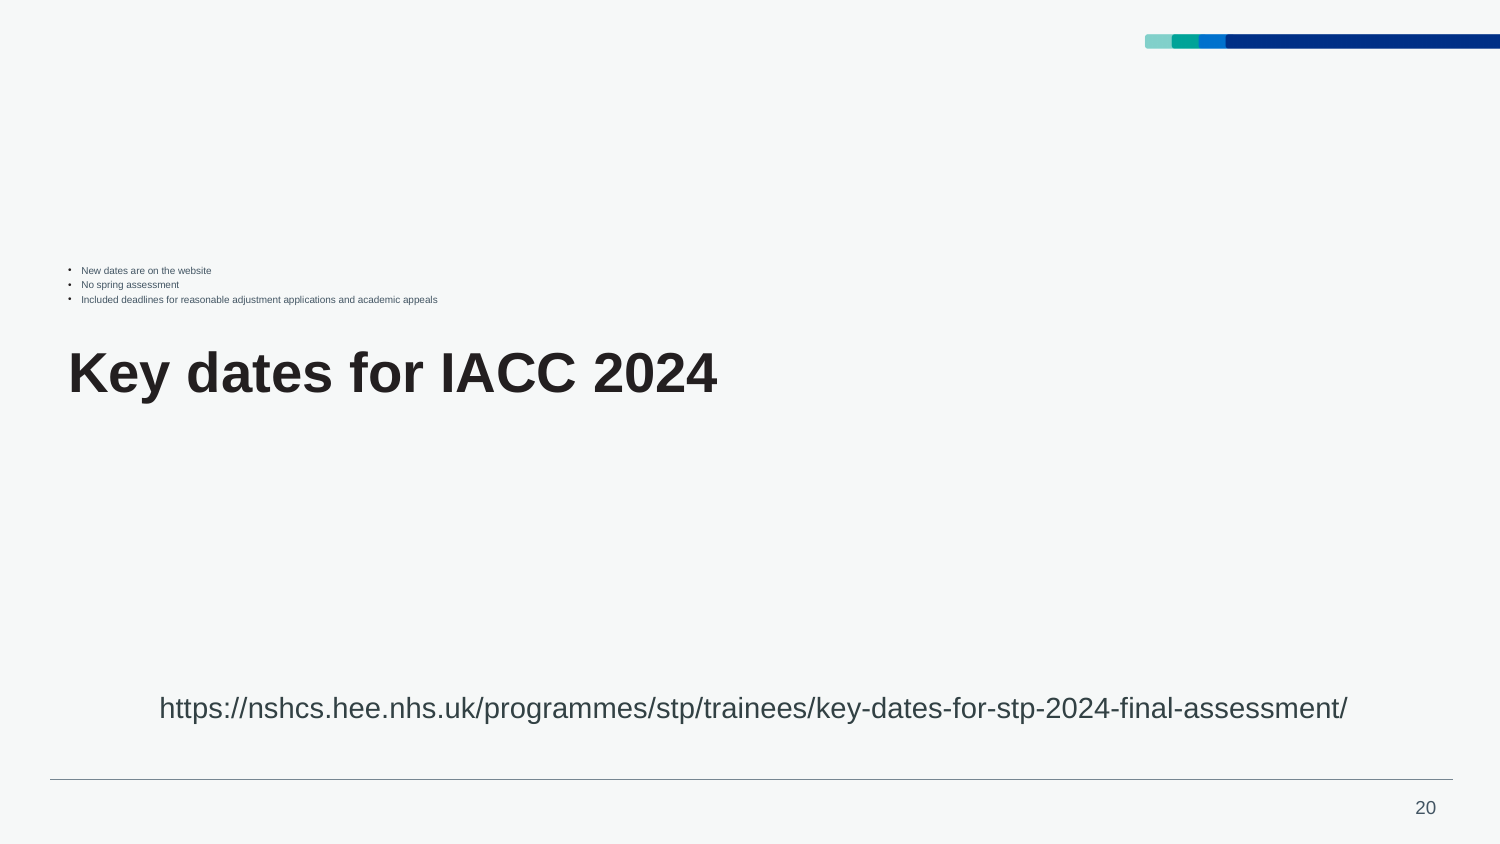

# New dates are on the website
No spring assessment
Included deadlines for reasonable adjustment applications and academic appeals
Key dates for IACC 2024
https://nshcs.hee.nhs.uk/programmes/stp/trainees/key-dates-for-stp-2024-final-assessment/